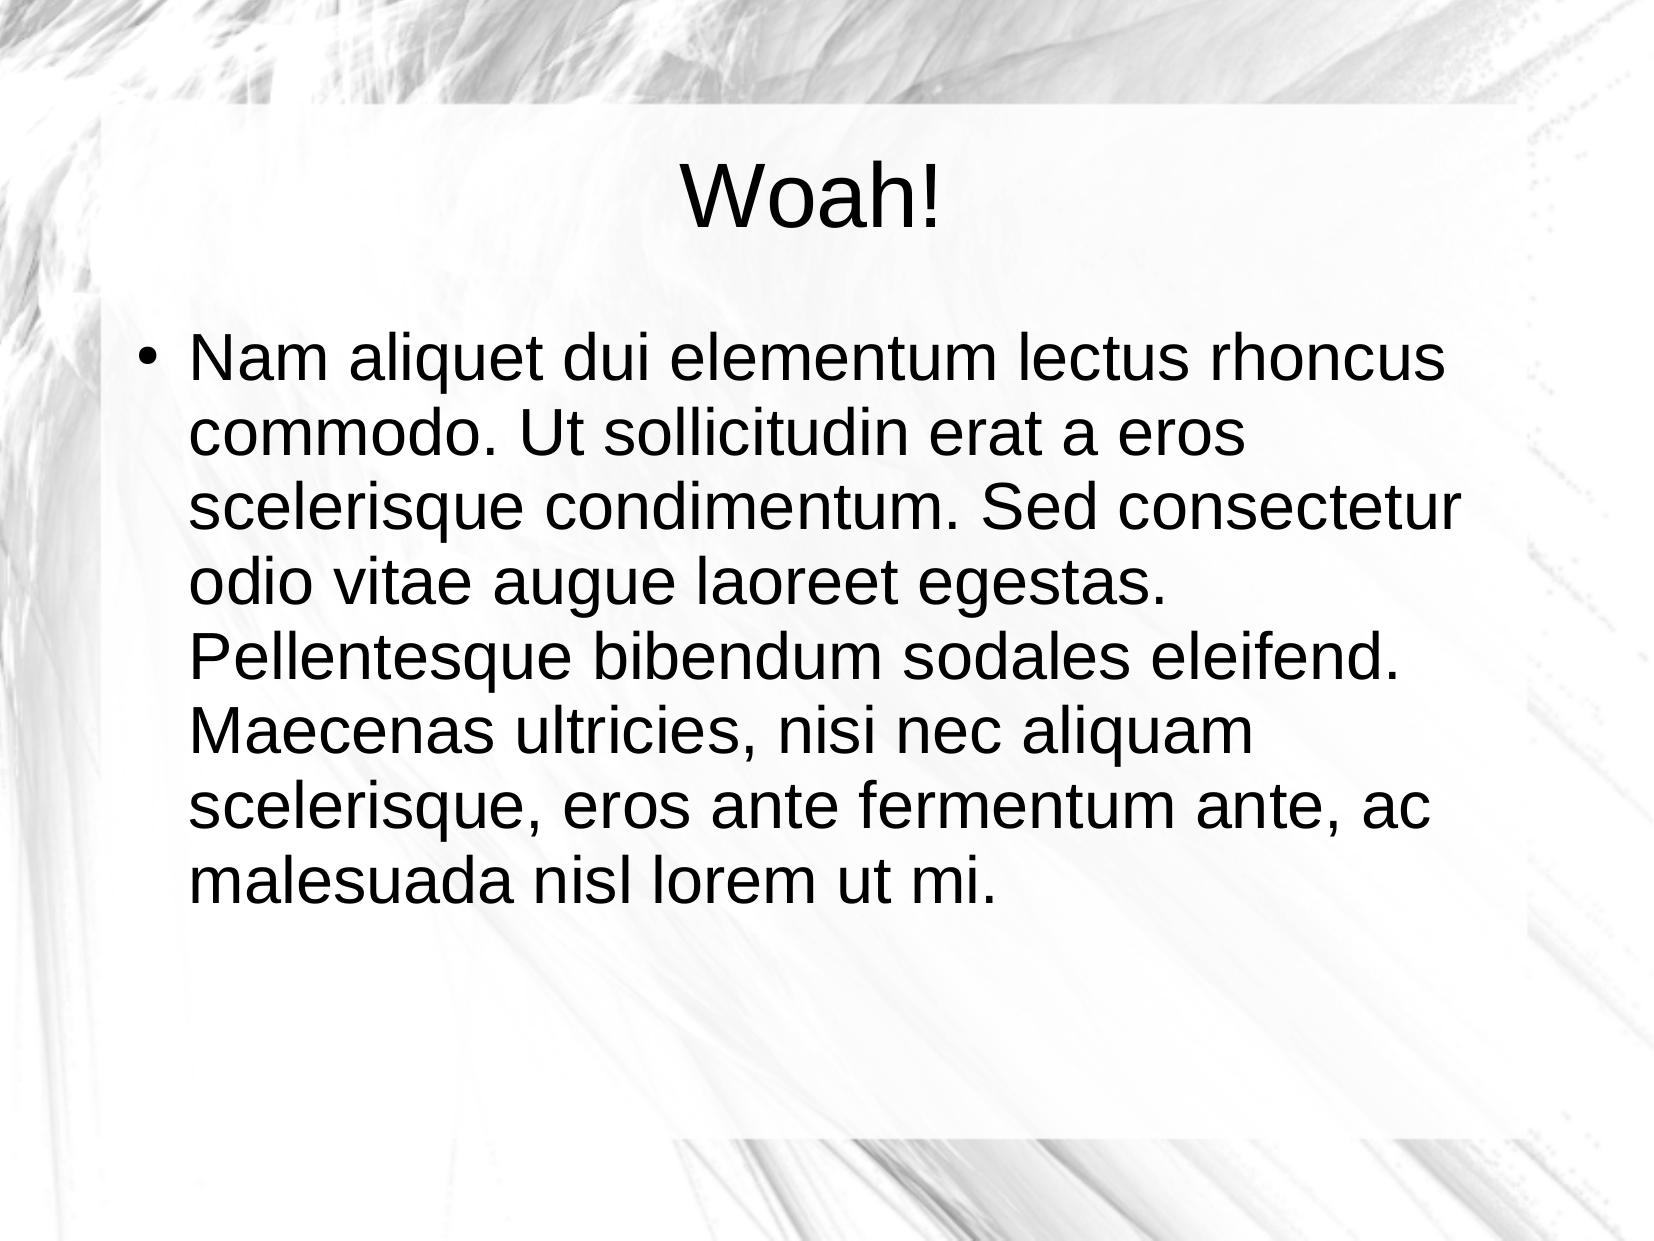

# Woah!
Nam aliquet dui elementum lectus rhoncus commodo. Ut sollicitudin erat a eros scelerisque condimentum. Sed consectetur odio vitae augue laoreet egestas. Pellentesque bibendum sodales eleifend. Maecenas ultricies, nisi nec aliquam scelerisque, eros ante fermentum ante, ac malesuada nisl lorem ut mi.